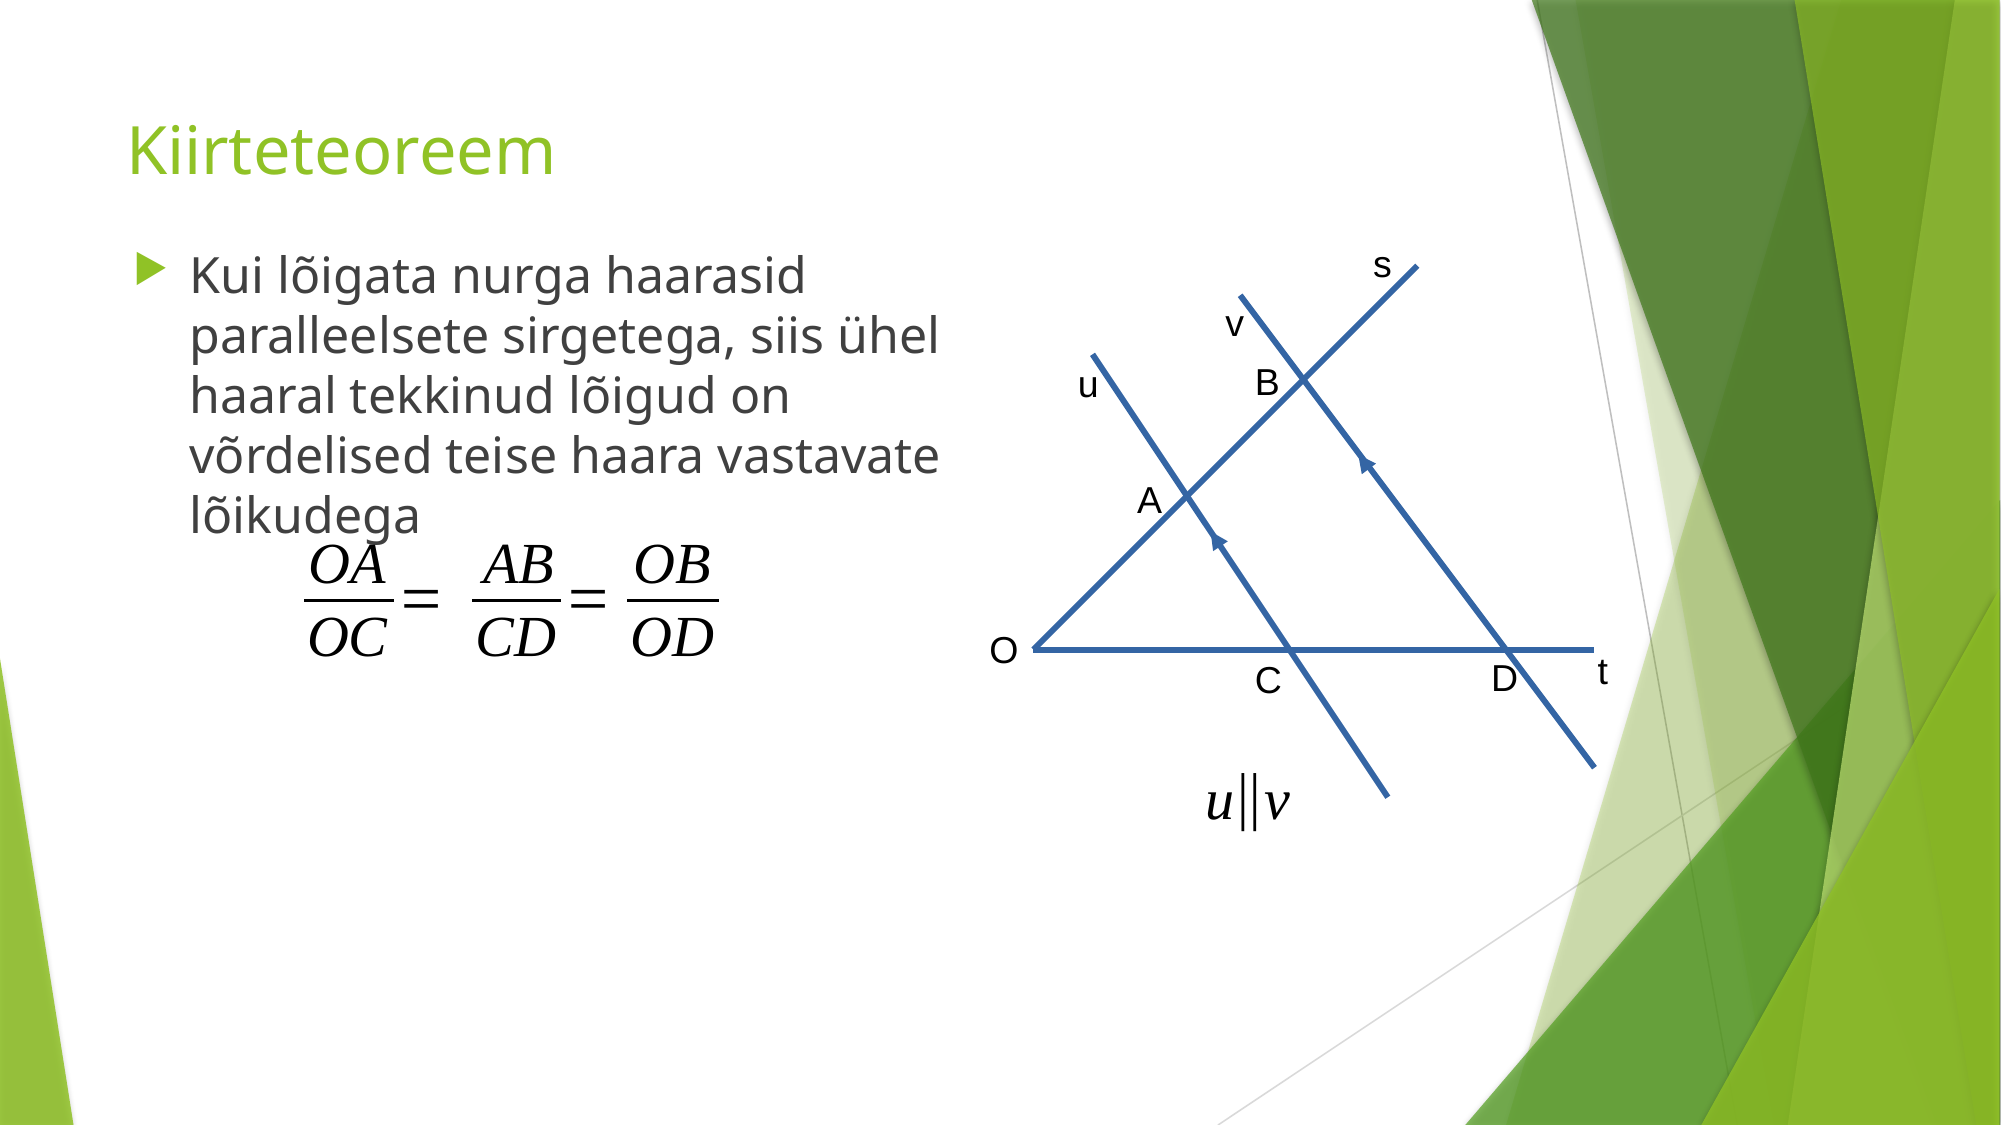

# Kiirteteoreem
Kui lõigata nurga haarasid paralleelsete sirgetega, siis ühel haaral tekkinud lõigud on võrdelised teise haara vastavate lõikudega
s
v
B
u
A
O
t
D
C